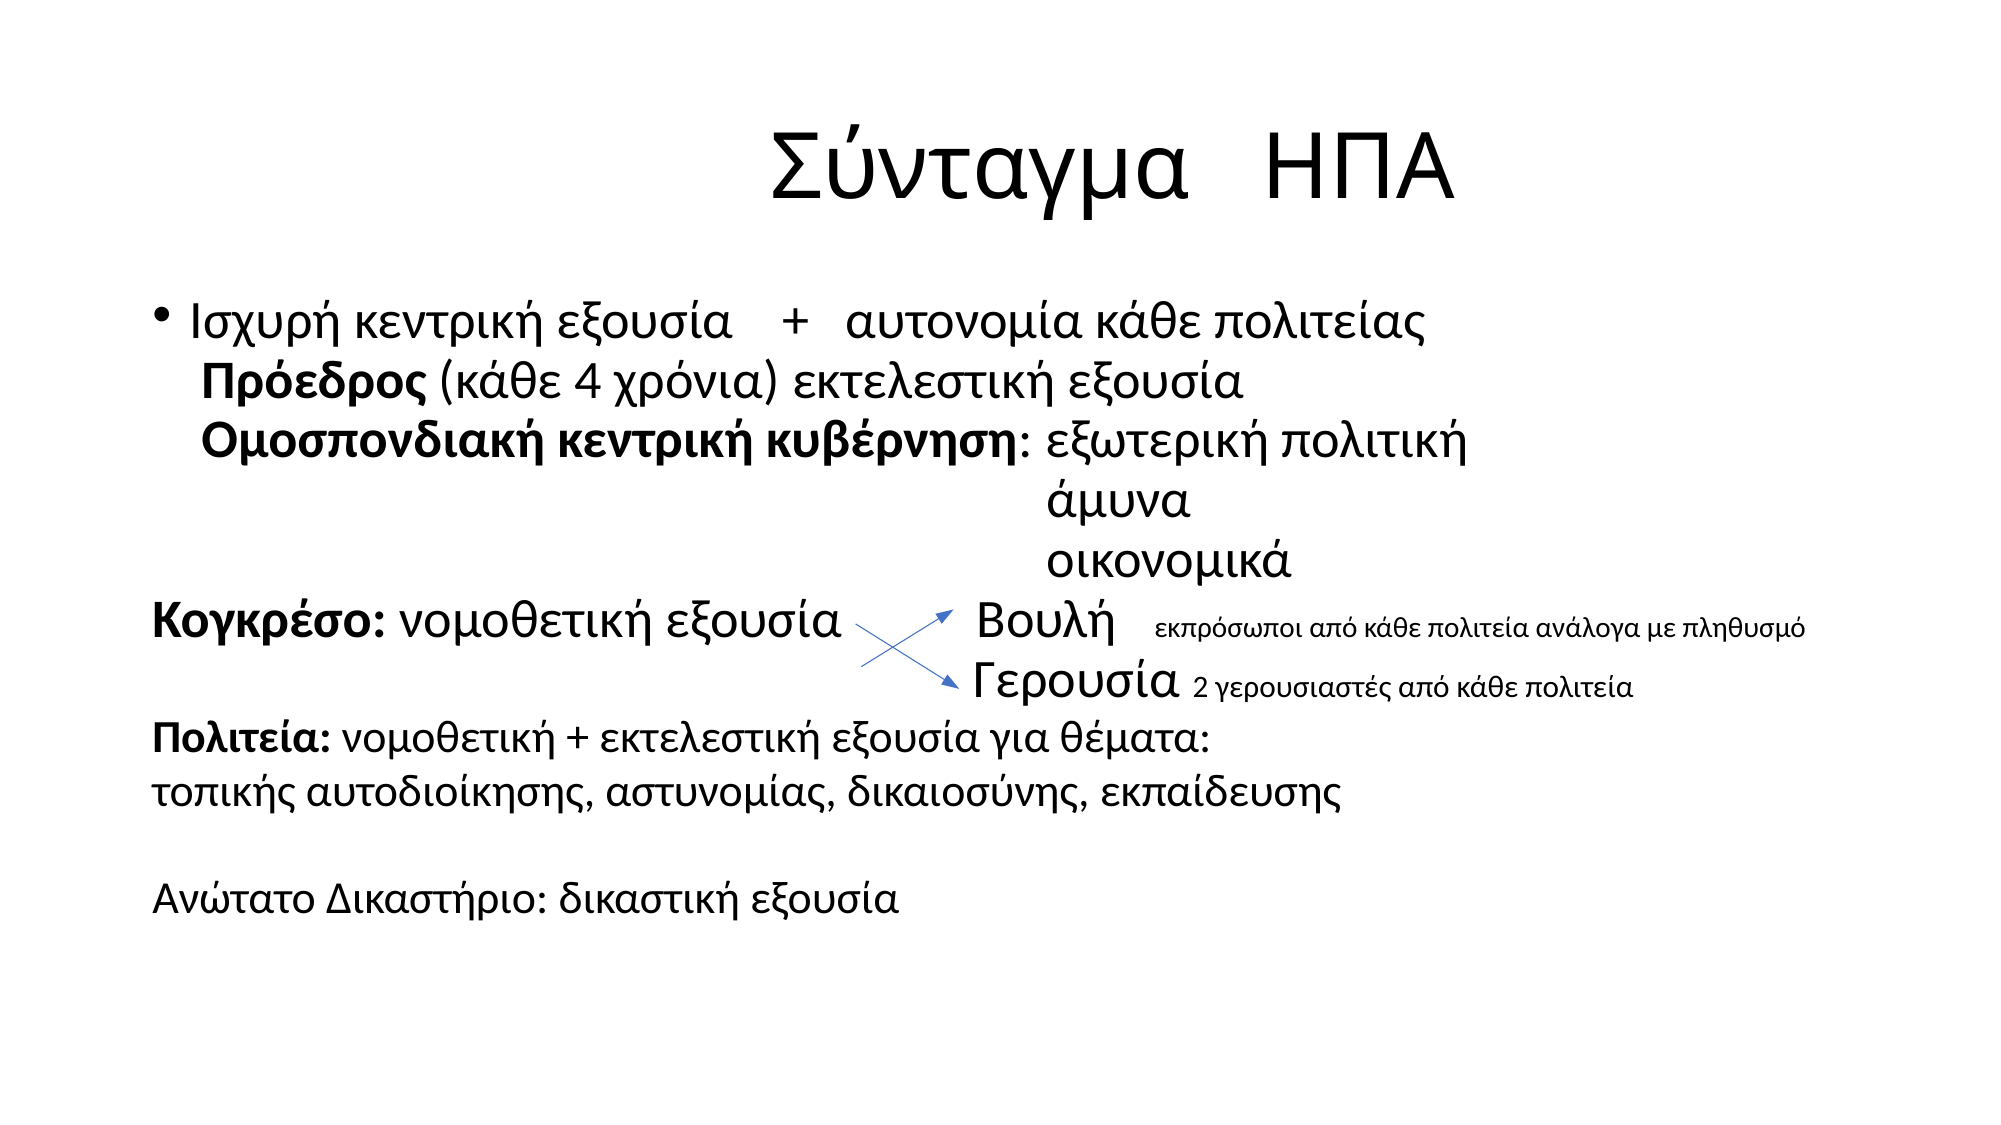

# Σύνταγμα ΗΠΑ
Ισχυρή κεντρική εξουσία + αυτονομία κάθε πολιτείας
 Πρόεδρος (κάθε 4 χρόνια) εκτελεστική εξουσία
 Ομοσπονδιακή κεντρική κυβέρνηση: εξωτερική πολιτική
 άμυνα
 οικονομικά
Κογκρέσο: νομοθετική εξουσία Βουλή εκπρόσωποι από κάθε πολιτεία ανάλογα με πληθυσμό
 Γερουσία 2 γερουσιαστές από κάθε πολιτεία
Πολιτεία: νομοθετική + εκτελεστική εξουσία για θέματα:
τοπικής αυτοδιοίκησης, αστυνομίας, δικαιοσύνης, εκπαίδευσης
Ανώτατο Δικαστήριο: δικαστική εξουσία